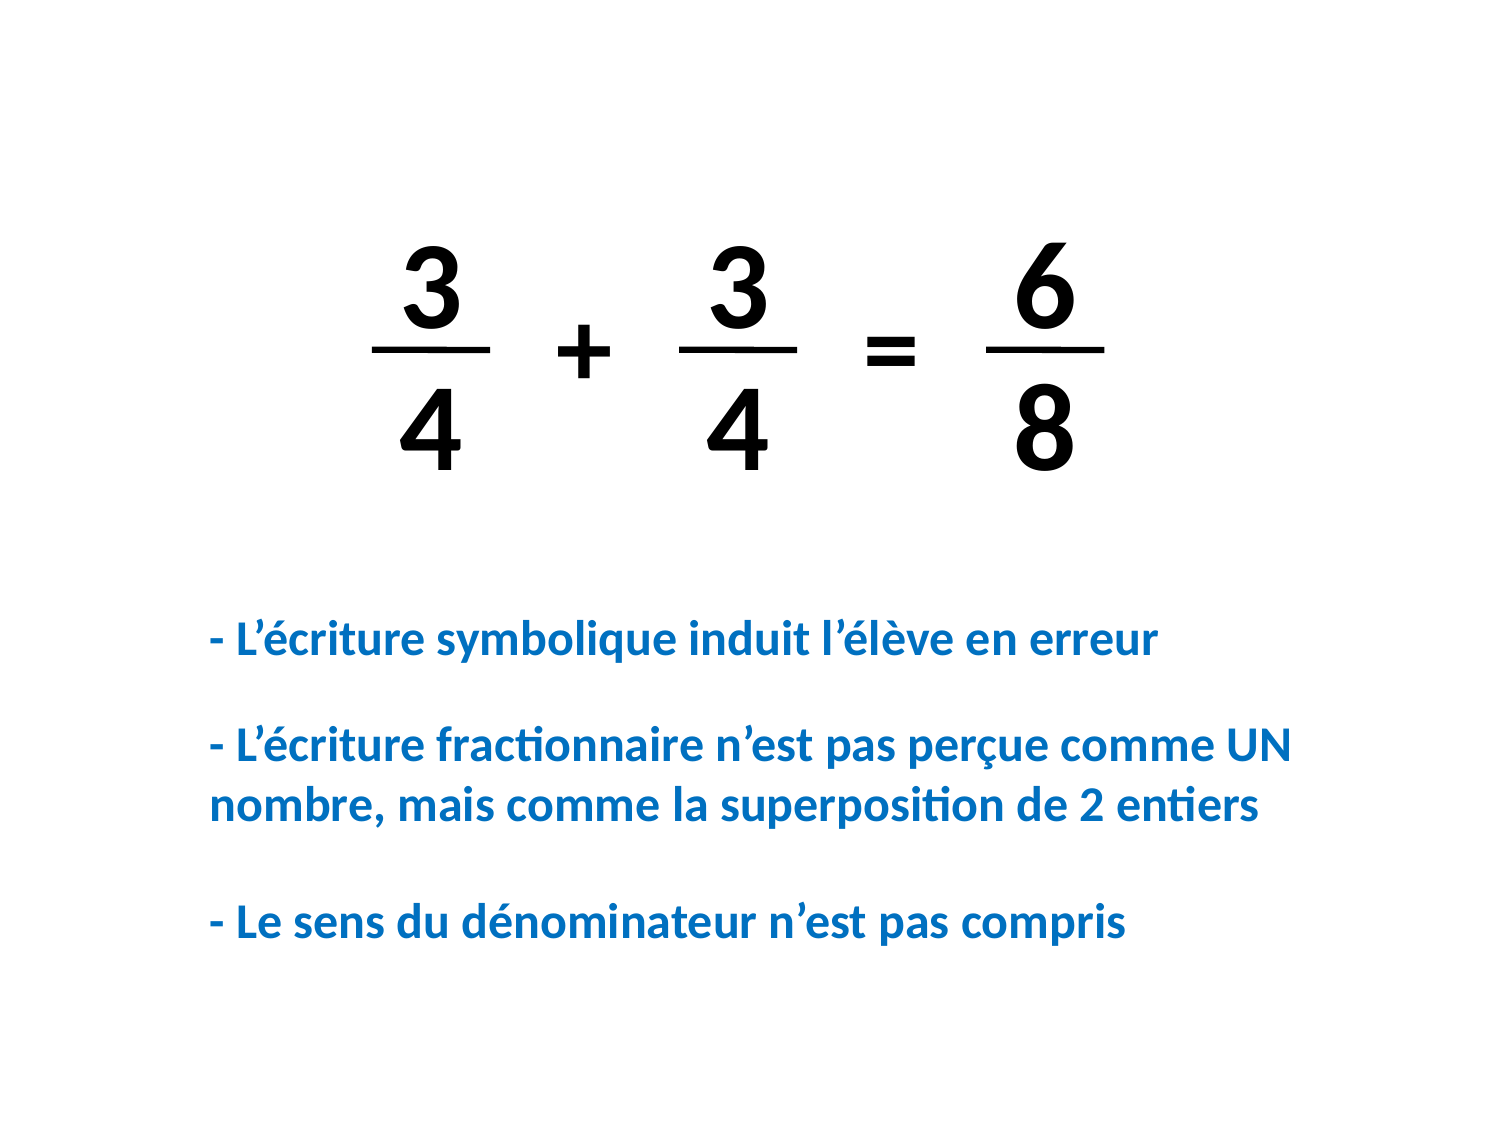

3
3
6
+
=
4
4
8
- L’écriture symbolique induit l’élève en erreur
- L’écriture fractionnaire n’est pas perçue comme UN nombre, mais comme la superposition de 2 entiers
- Le sens du dénominateur n’est pas compris